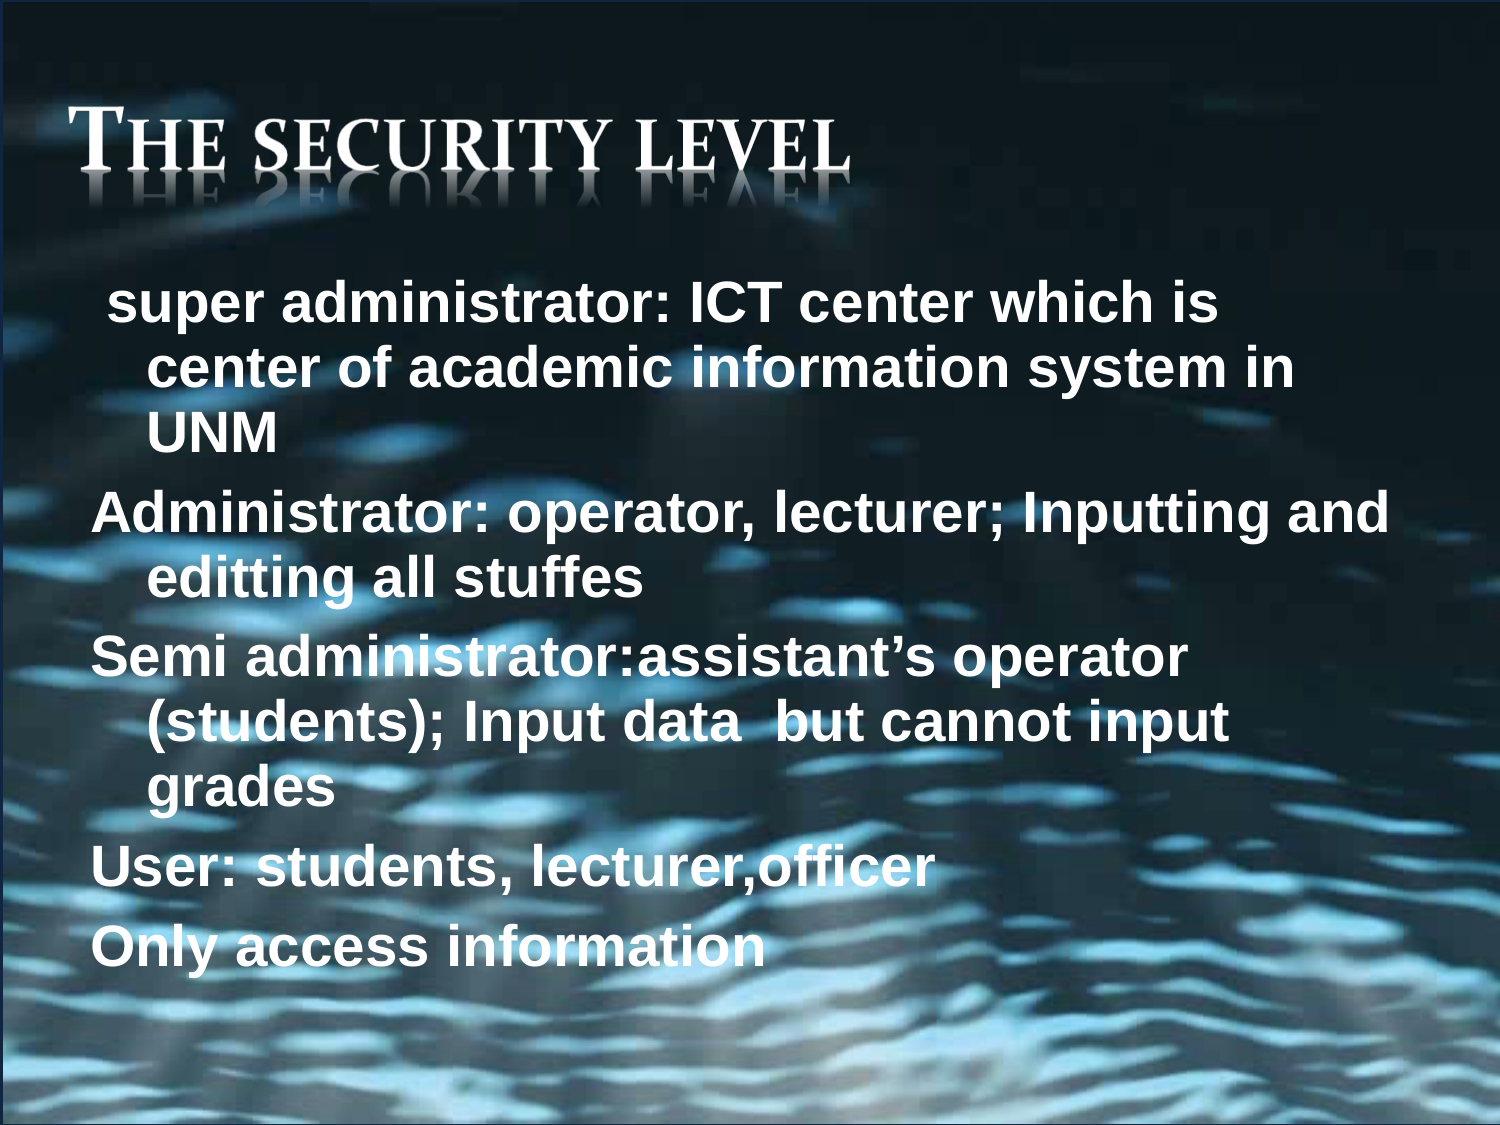

# super administrator: ICT center which is center of academic information system in UNM
Administrator: operator, lecturer; Inputting and editting all stuffes
Semi administrator:assistant’s operator (students); Input data but cannot input grades
User: students, lecturer,officer
Only access information